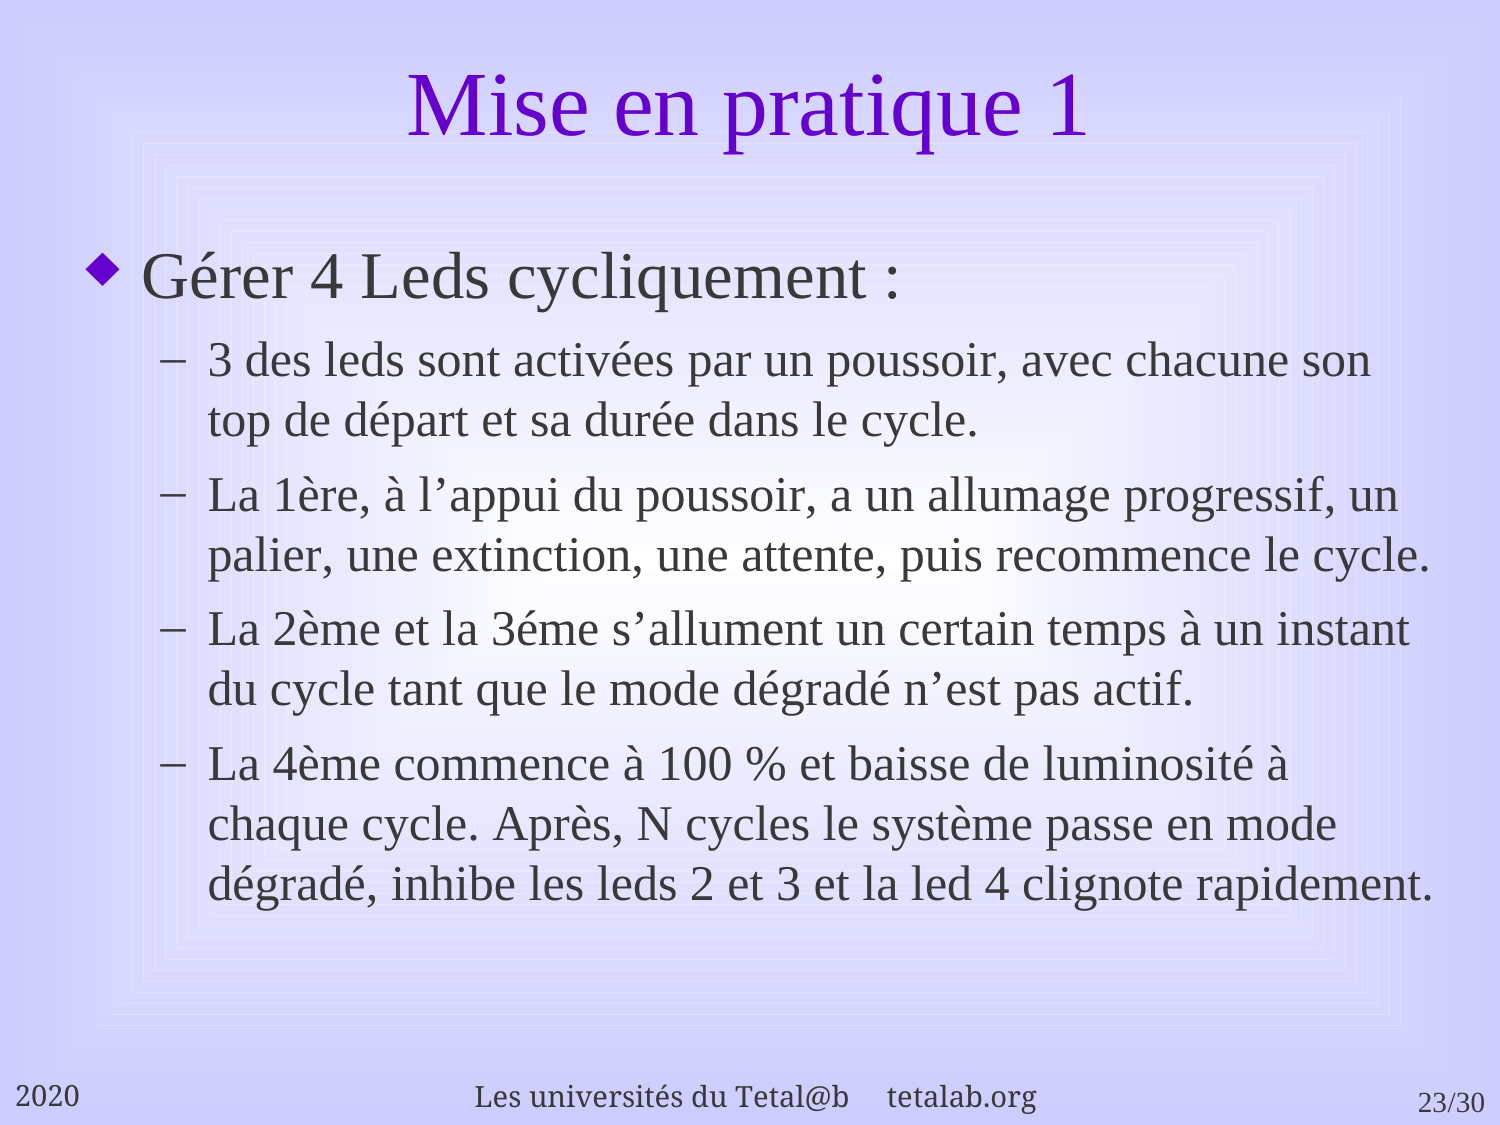

# Mise en pratique 1
Gérer 4 Leds cycliquement :
3 des leds sont activées par un poussoir, avec chacune son top de départ et sa durée dans le cycle.
La 1ère, à l’appui du poussoir, a un allumage progressif, un palier, une extinction, une attente, puis recommence le cycle.
La 2ème et la 3éme s’allument un certain temps à un instant du cycle tant que le mode dégradé n’est pas actif.
La 4ème commence à 100 % et baisse de luminosité à chaque cycle. Après, N cycles le système passe en mode dégradé, inhibe les leds 2 et 3 et la led 4 clignote rapidement.
2020
Les universités du Tetal@b tetalab.org
23